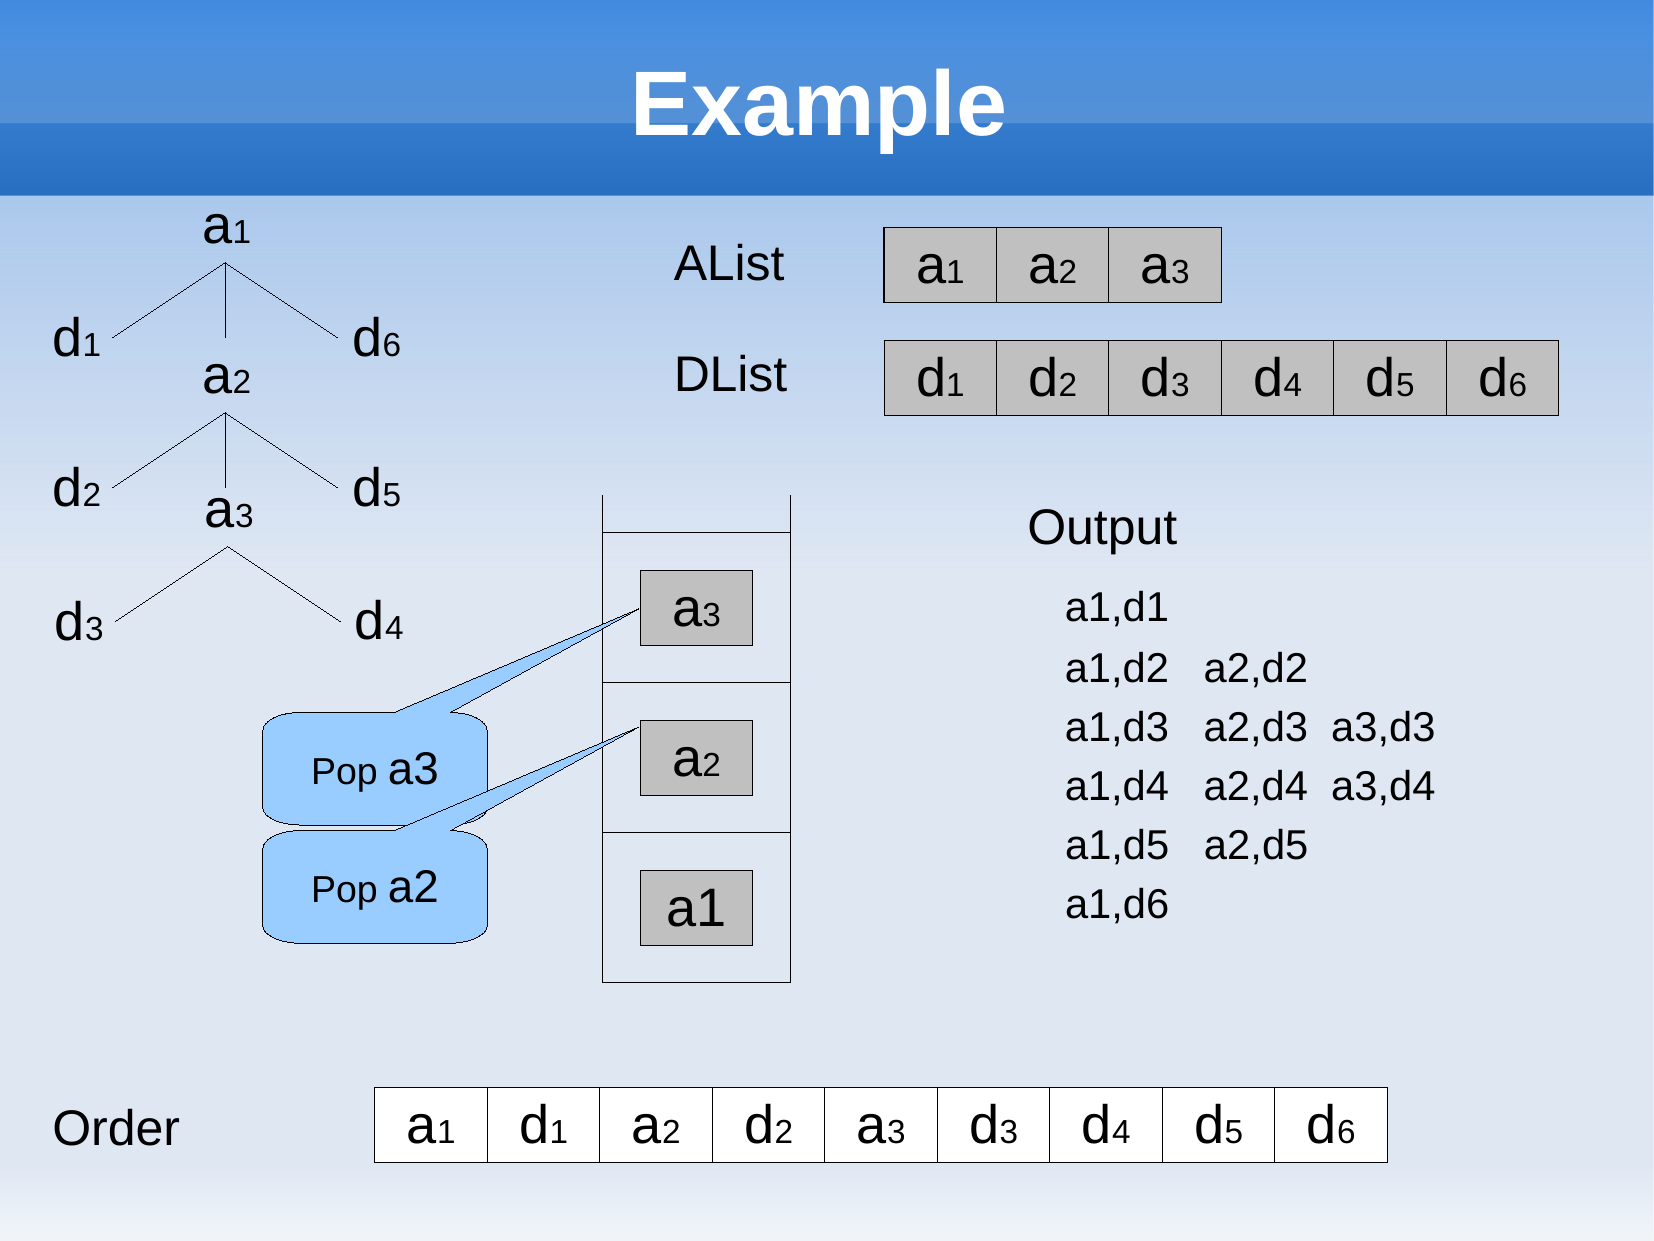

# Example
a1
d1
d6
a2
d2
d5
a3
d4
d3
AList
DList
a1
a1
a1
a2
a3
d1
d2
d3
d4
d5
d6
Output
a3
a1,d1
a1,d2 a2,d2
a1,d3 a2,d3 a3,d3
Pop a3
a2
a1,d4 a2,d4 a3,d4
a1,d5 a2,d5
Pop a2
a1
a1,d6
a1
d1
a2
d2
a3
d3
d4
d5
d6
Order